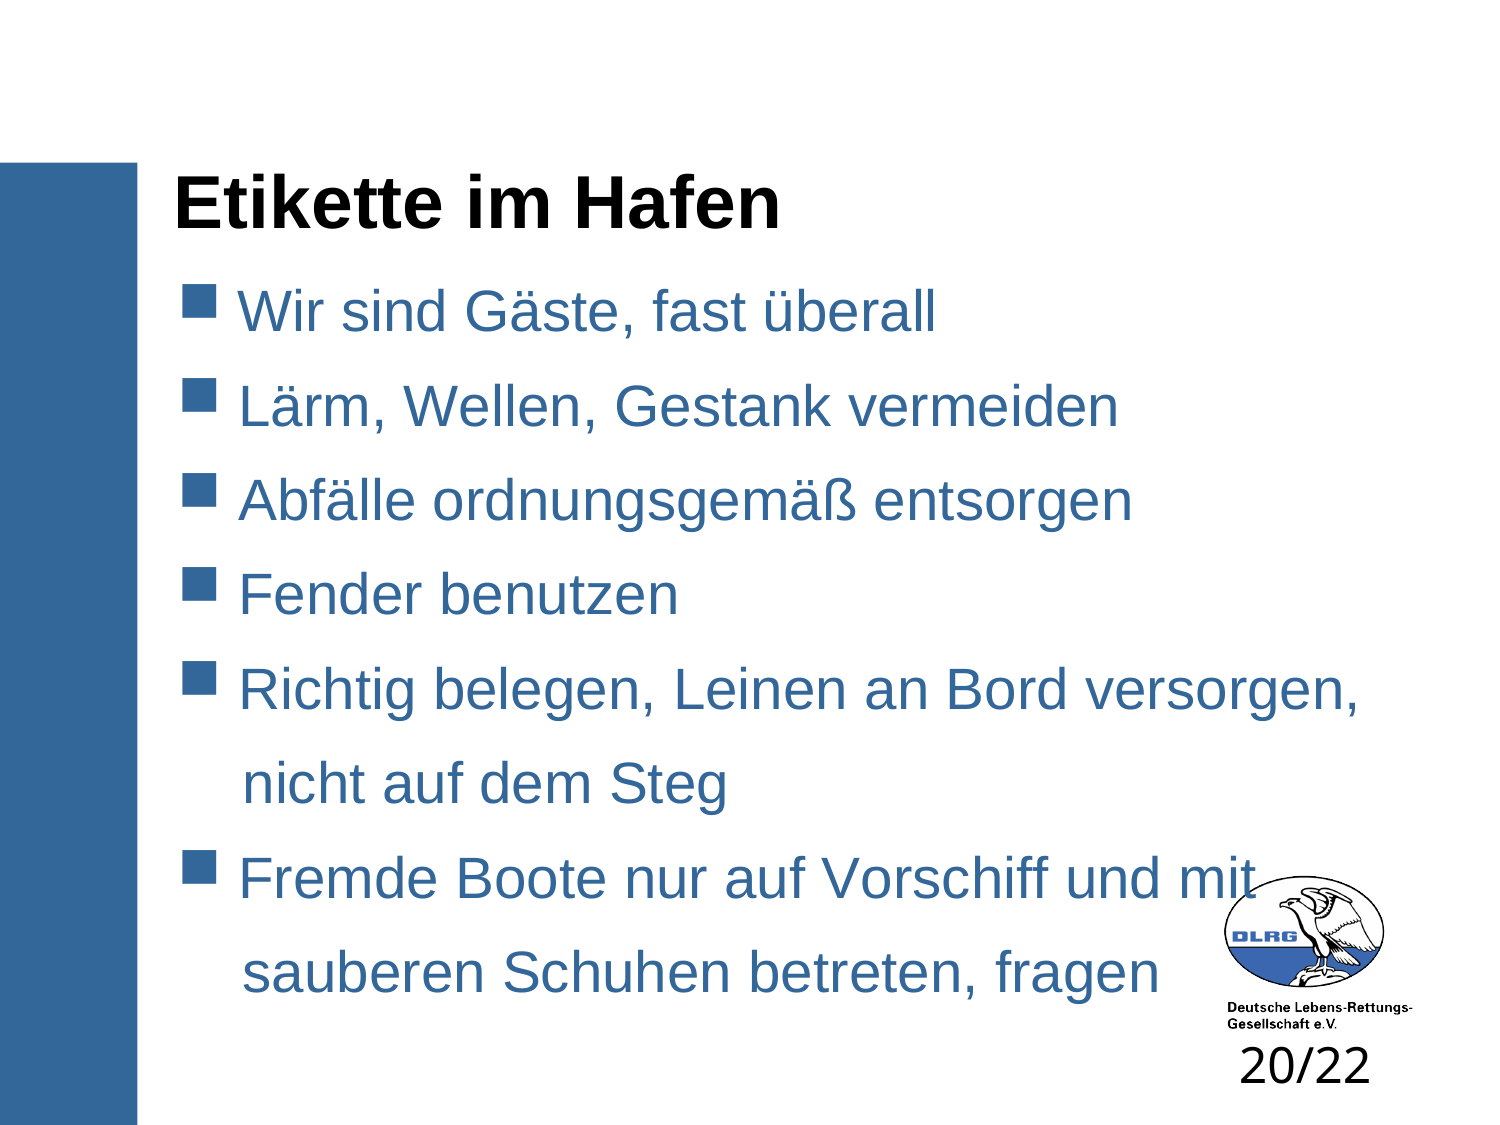

Etikette im Hafen
 Wir sind Gäste, fast überall
 Lärm, Wellen, Gestank vermeiden
 Abfälle ordnungsgemäß entsorgen
 Fender benutzen
 Richtig belegen, Leinen an Bord versorgen, nicht auf dem Steg
 Fremde Boote nur auf Vorschiff und mit sauberen Schuhen betreten, fragen